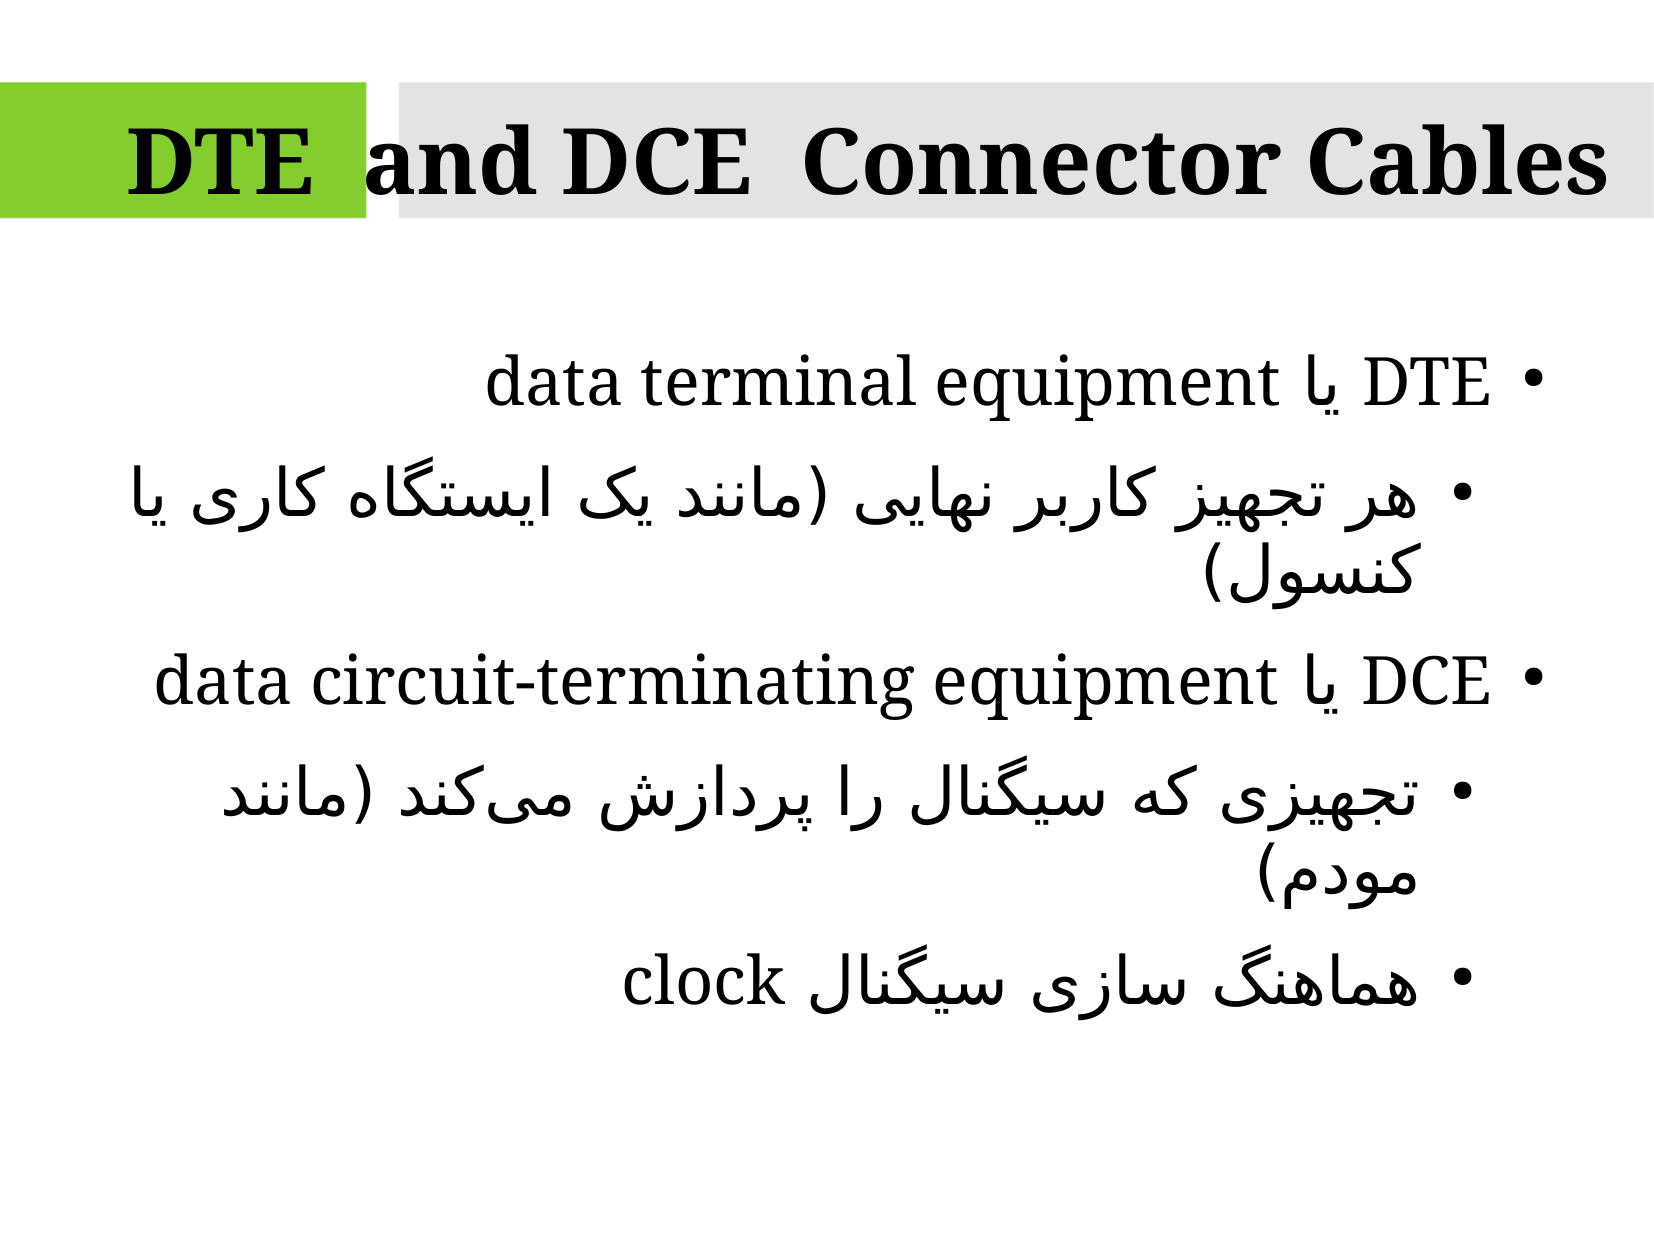

# DTE and DCE Connector Cables
DTE یا data terminal equipment
هر تجهیز کاربر نهایی (مانند یک ایستگاه کاری یا کنسول)
DCE یا data circuit-terminating equipment
تجهیزی که سیگنال را پردازش می‌کند (مانند مودم)
هماهنگ سازی سیگنال clock